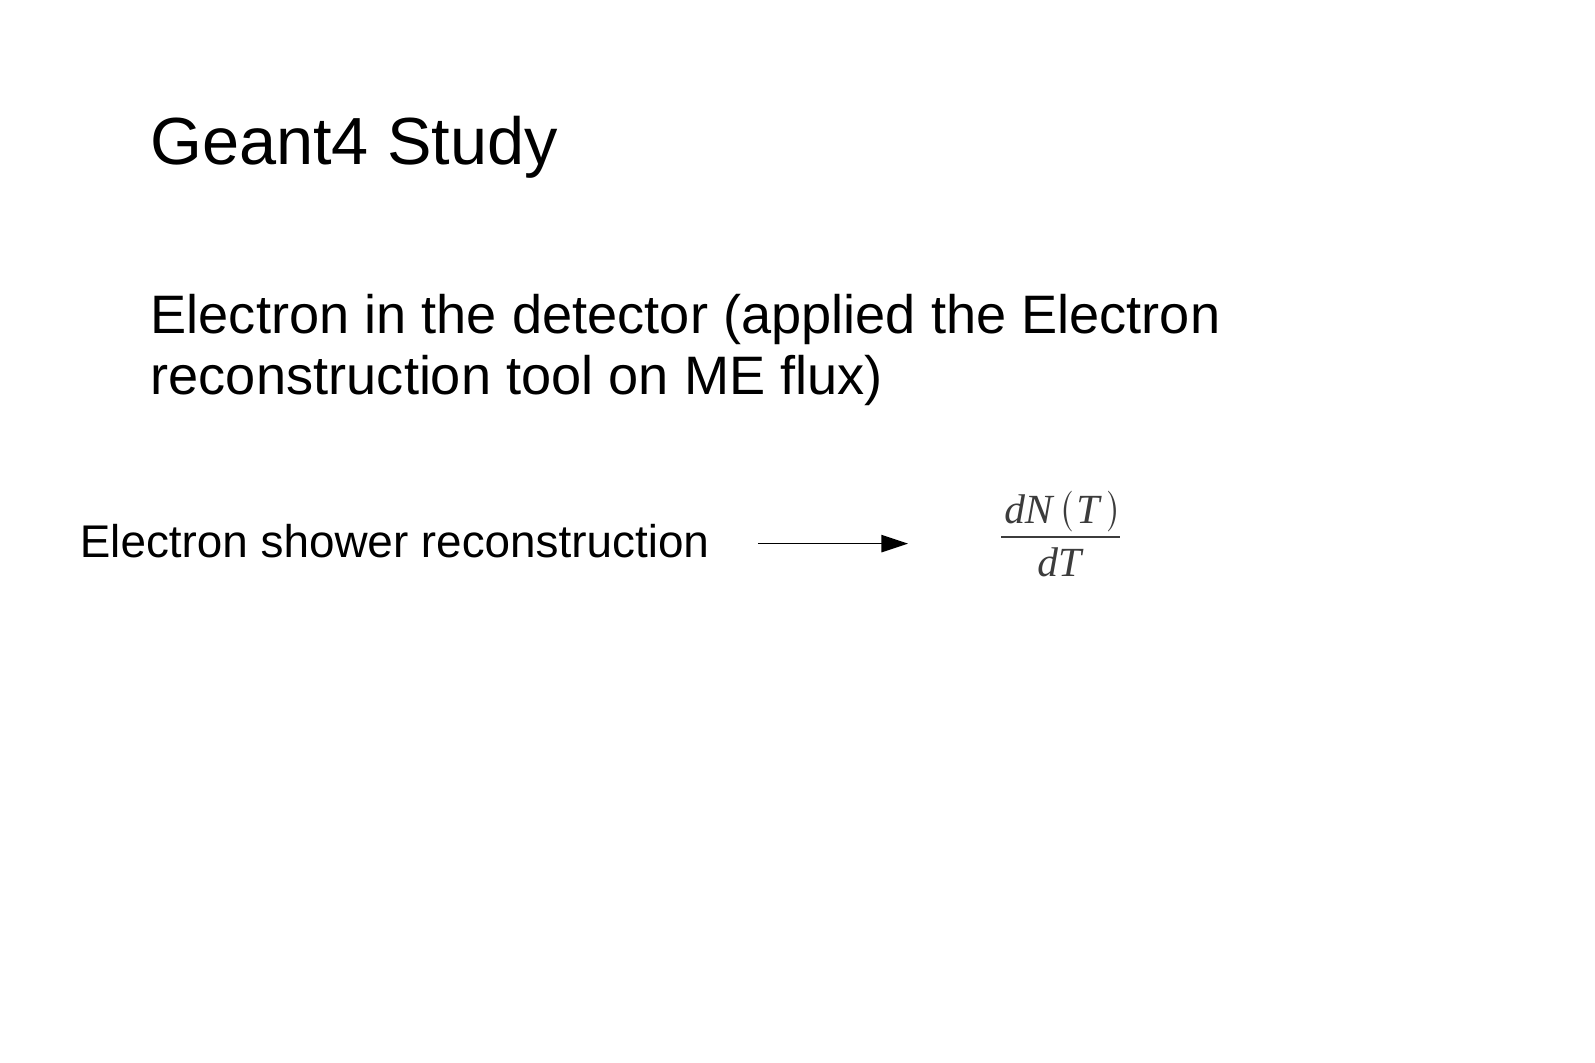

Geant4 Study
Electron in the detector (applied the Electron reconstruction tool on ME flux)
Electron shower reconstruction
#